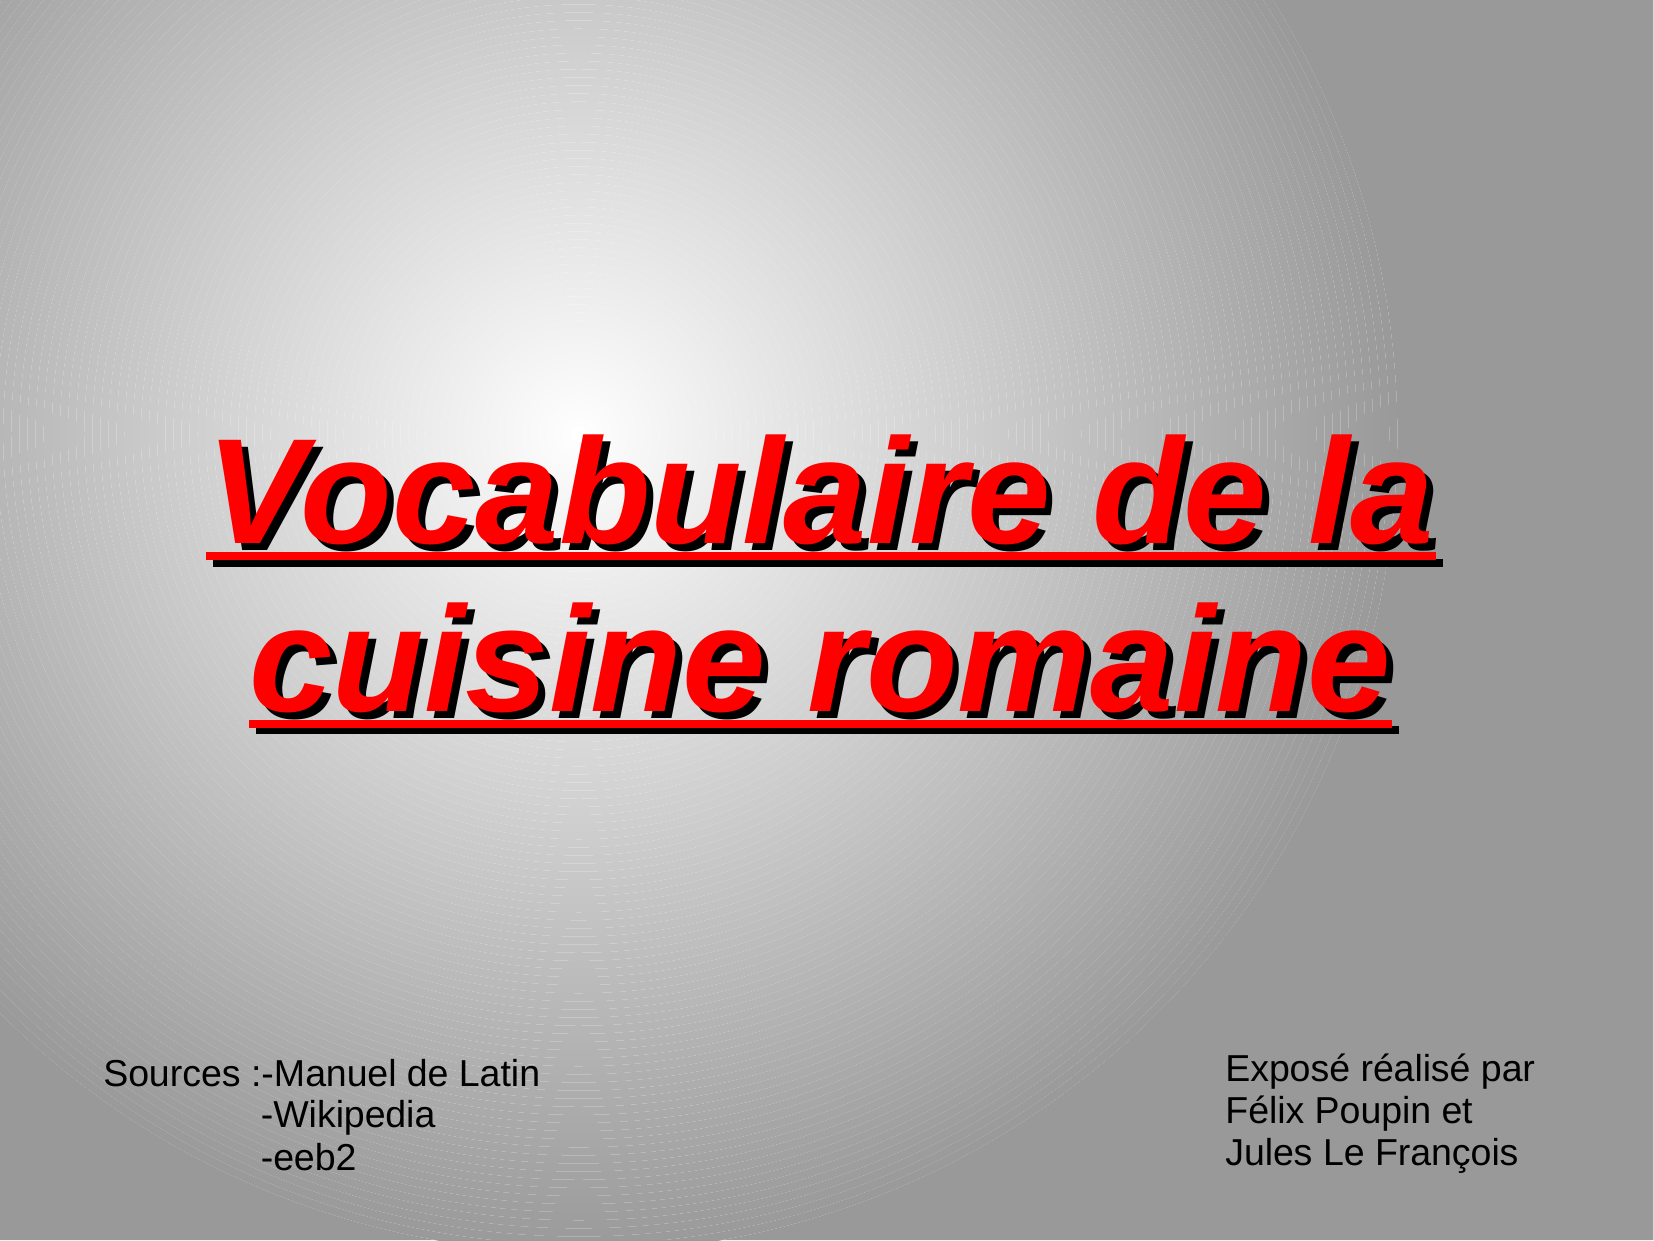

# Vocabulaire de la cuisine romaine
Exposé réalisé par Félix Poupin et Jules Le François
Sources :-Manuel de Latin
 -Wikipedia
 -eeb2